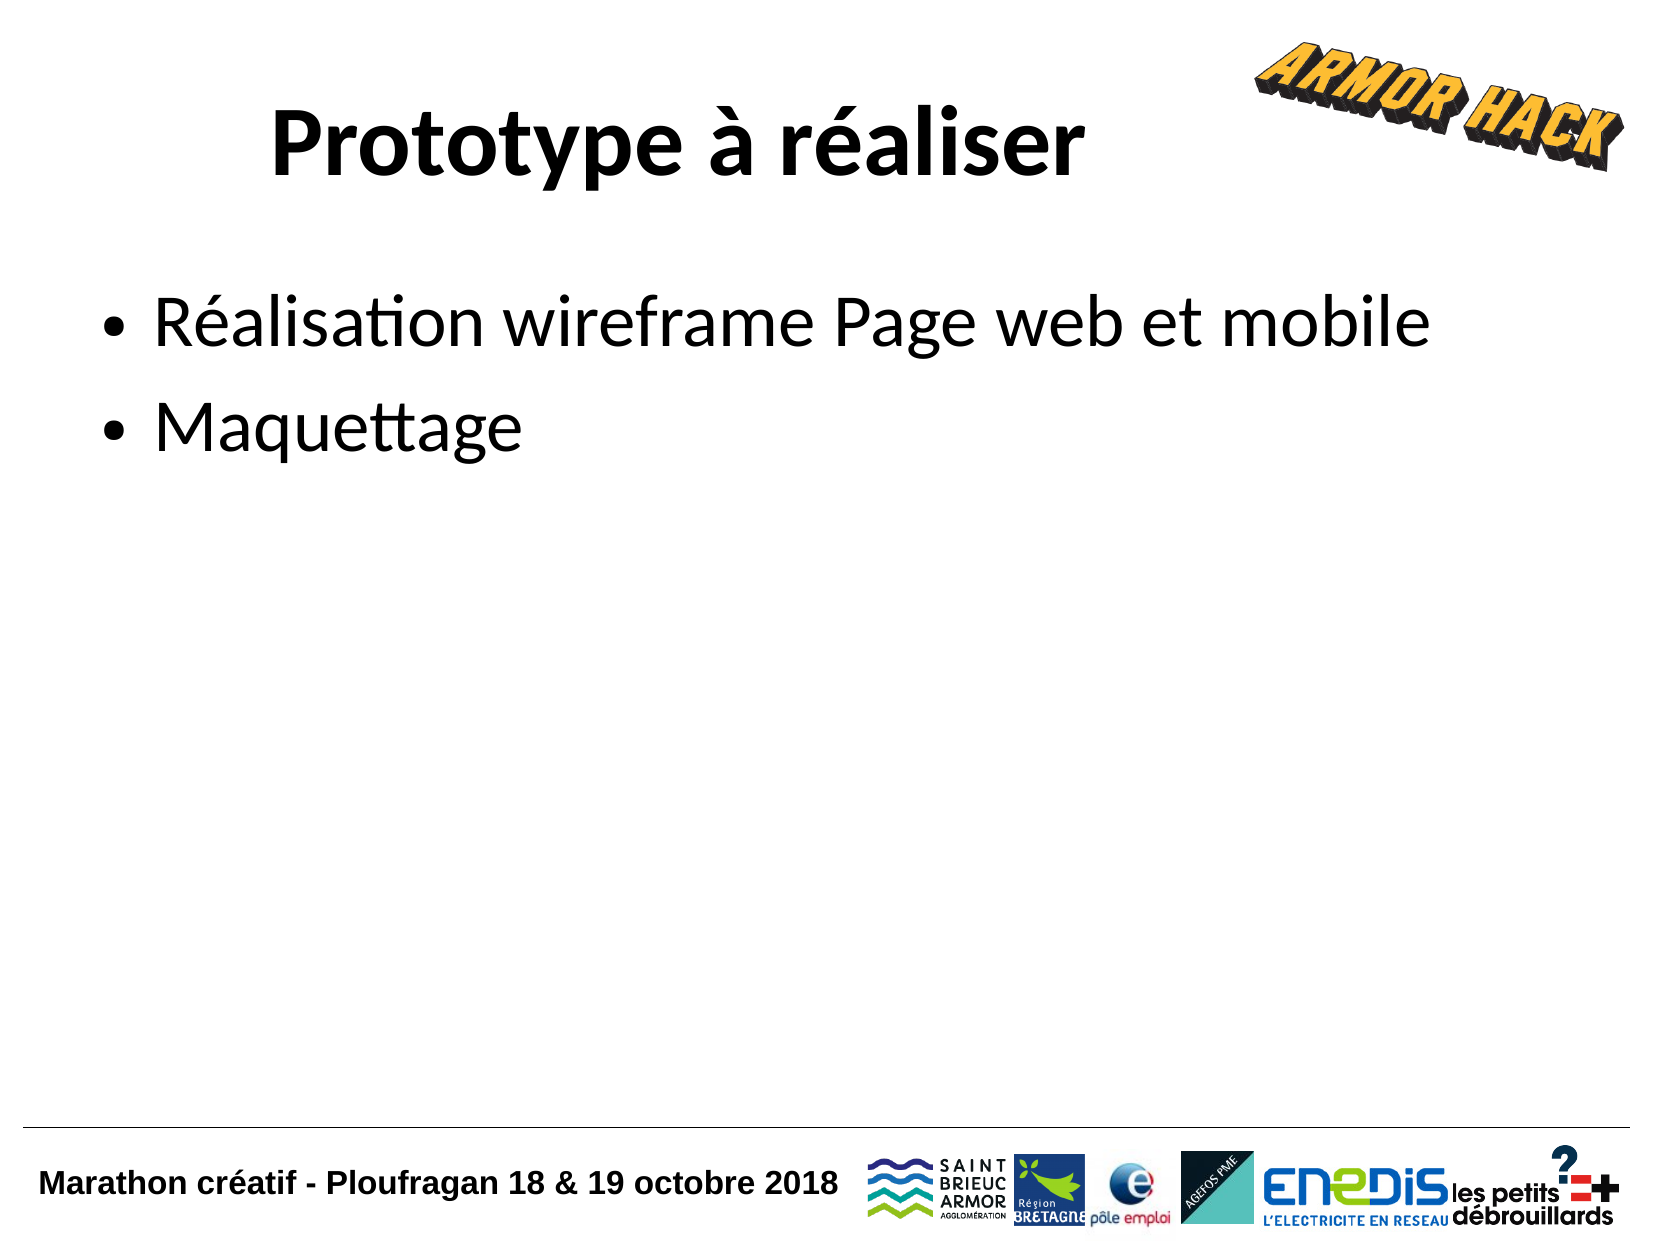

# Prototype à réaliser
Réalisation wireframe Page web et mobile
Maquettage
Marathon créatif - Ploufragan 18 & 19 octobre 2018